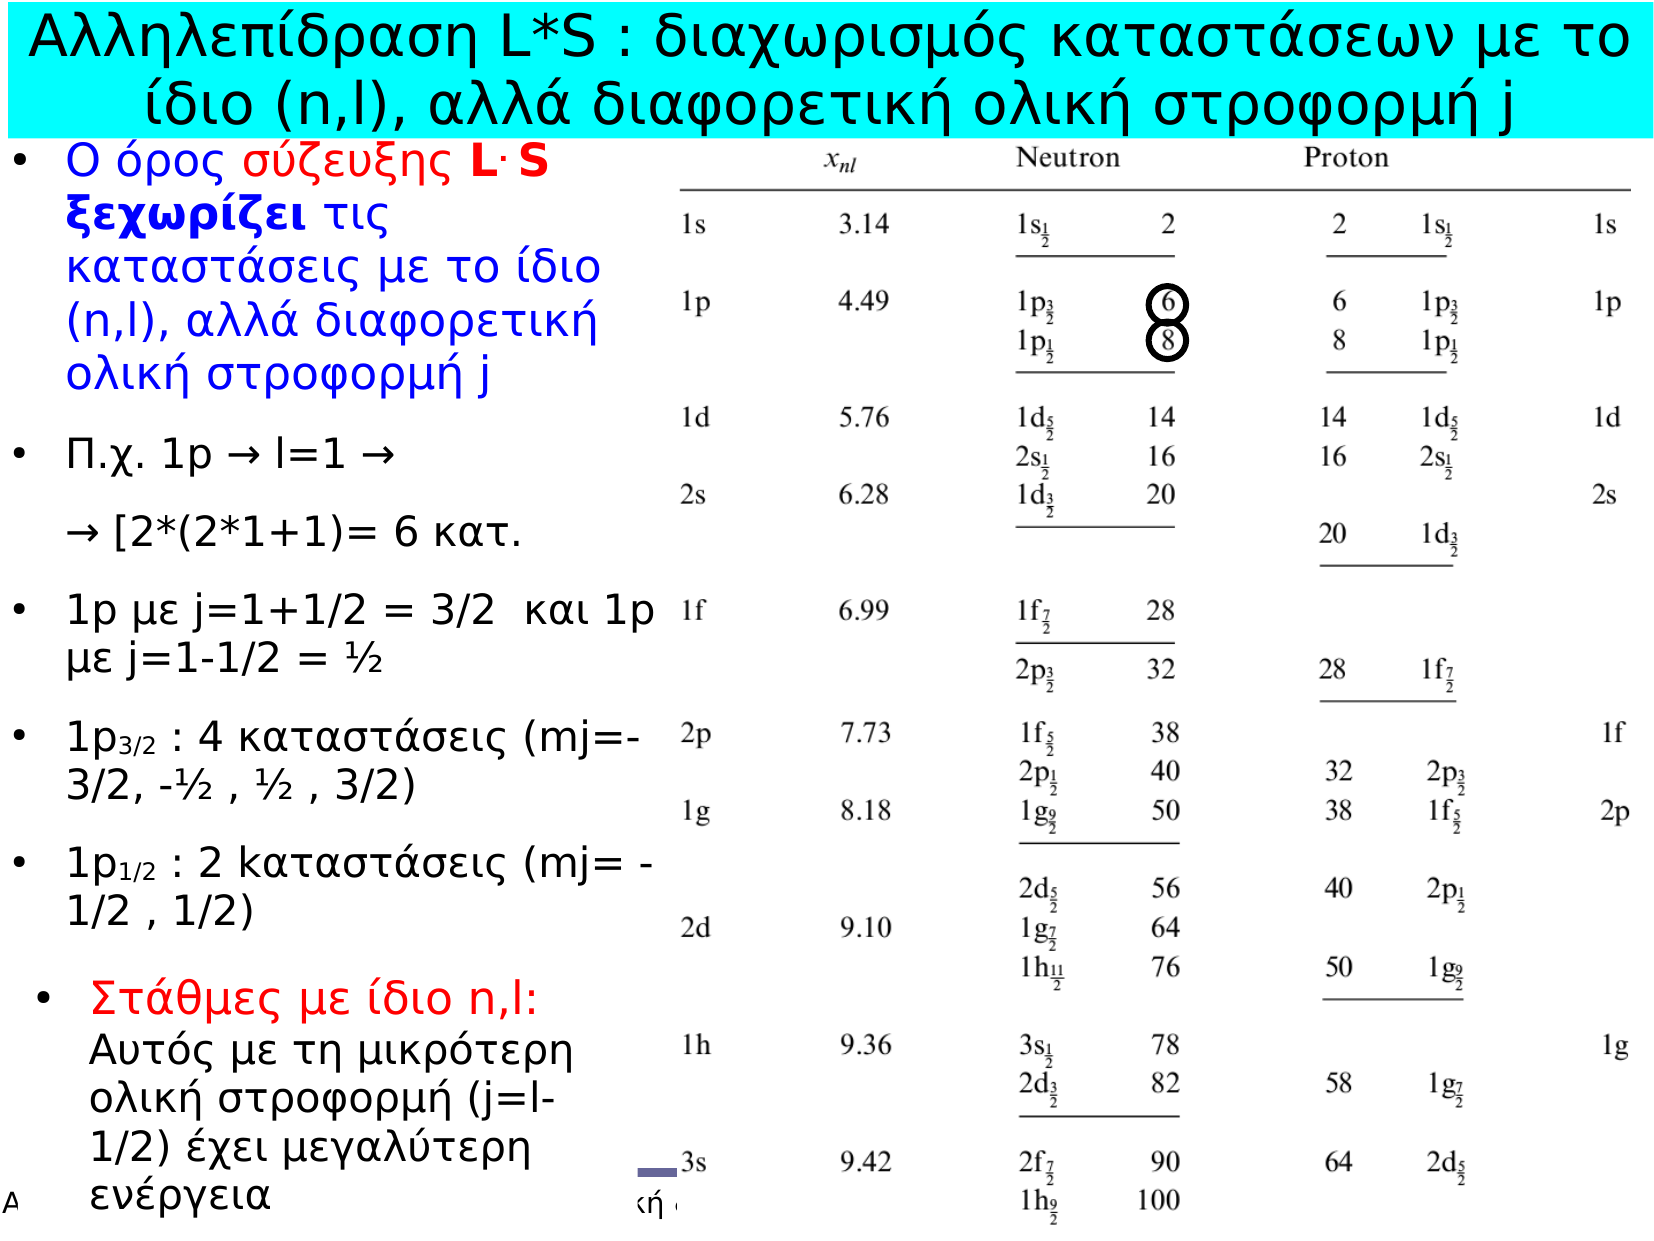

Αλληλεπίδραση L*S : διαχωρισμός καταστάσεων με το ίδιο (n,l), αλλά διαφορετική ολική στροφορμή j
# Ο όρος σύζευξης L. S ξεχωρίζει τις καταστάσεις με το ίδιο (n,l), αλλά διαφορετική ολική στροφορμή j
Π.χ. 1p → l=1 →
→ [2*(2*1+1)= 6 κατ.
1p με j=1+1/2 = 3/2 και 1p με j=1-1/2 = ½
1p3/2 : 4 καταστάσεις (mj=-3/2, -½ , ½ , 3/2)
1p1/2 : 2 kαταστάσεις (mj= -1/2 , 1/2)
Στάθμες με ίδιο n,l: Αυτός με τη μικρότερη ολική στροφορμή (j=l-1/2) έχει μεγαλύτερη ενέργεια
Α.Π.Θ-1/11/2017
Κ. Κορδάς - Πυρηνική & Στοιχειώδη - Μάθ. 10-11: Πυρηνικό μοντέλο φλοιών
18